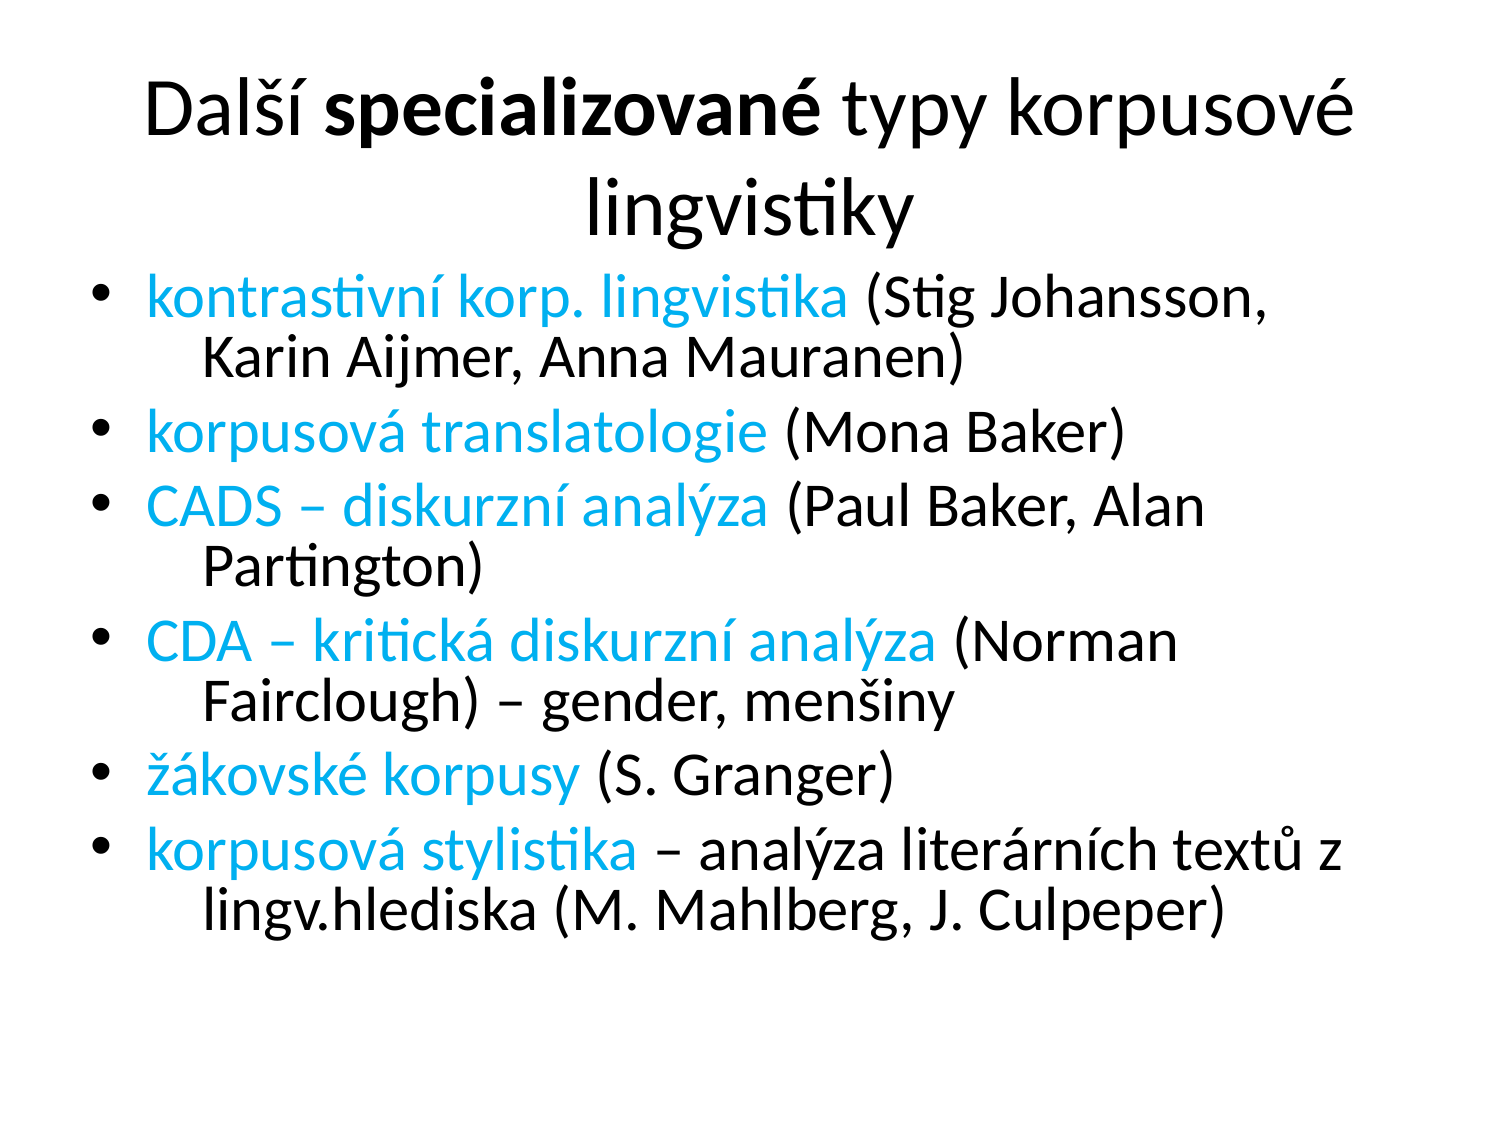

# Další specializované typy korpusové lingvistiky
kontrastivní korp. lingvistika (Stig Johansson, Karin Aijmer, Anna Mauranen)
korpusová translatologie (Mona Baker)
CADS – diskurzní analýza (Paul Baker, Alan Partington)
CDA – kritická diskurzní analýza (Norman Fairclough) – gender, menšiny
žákovské korpusy (S. Granger)
korpusová stylistika – analýza literárních textů z lingv.hlediska (M. Mahlberg, J. Culpeper)